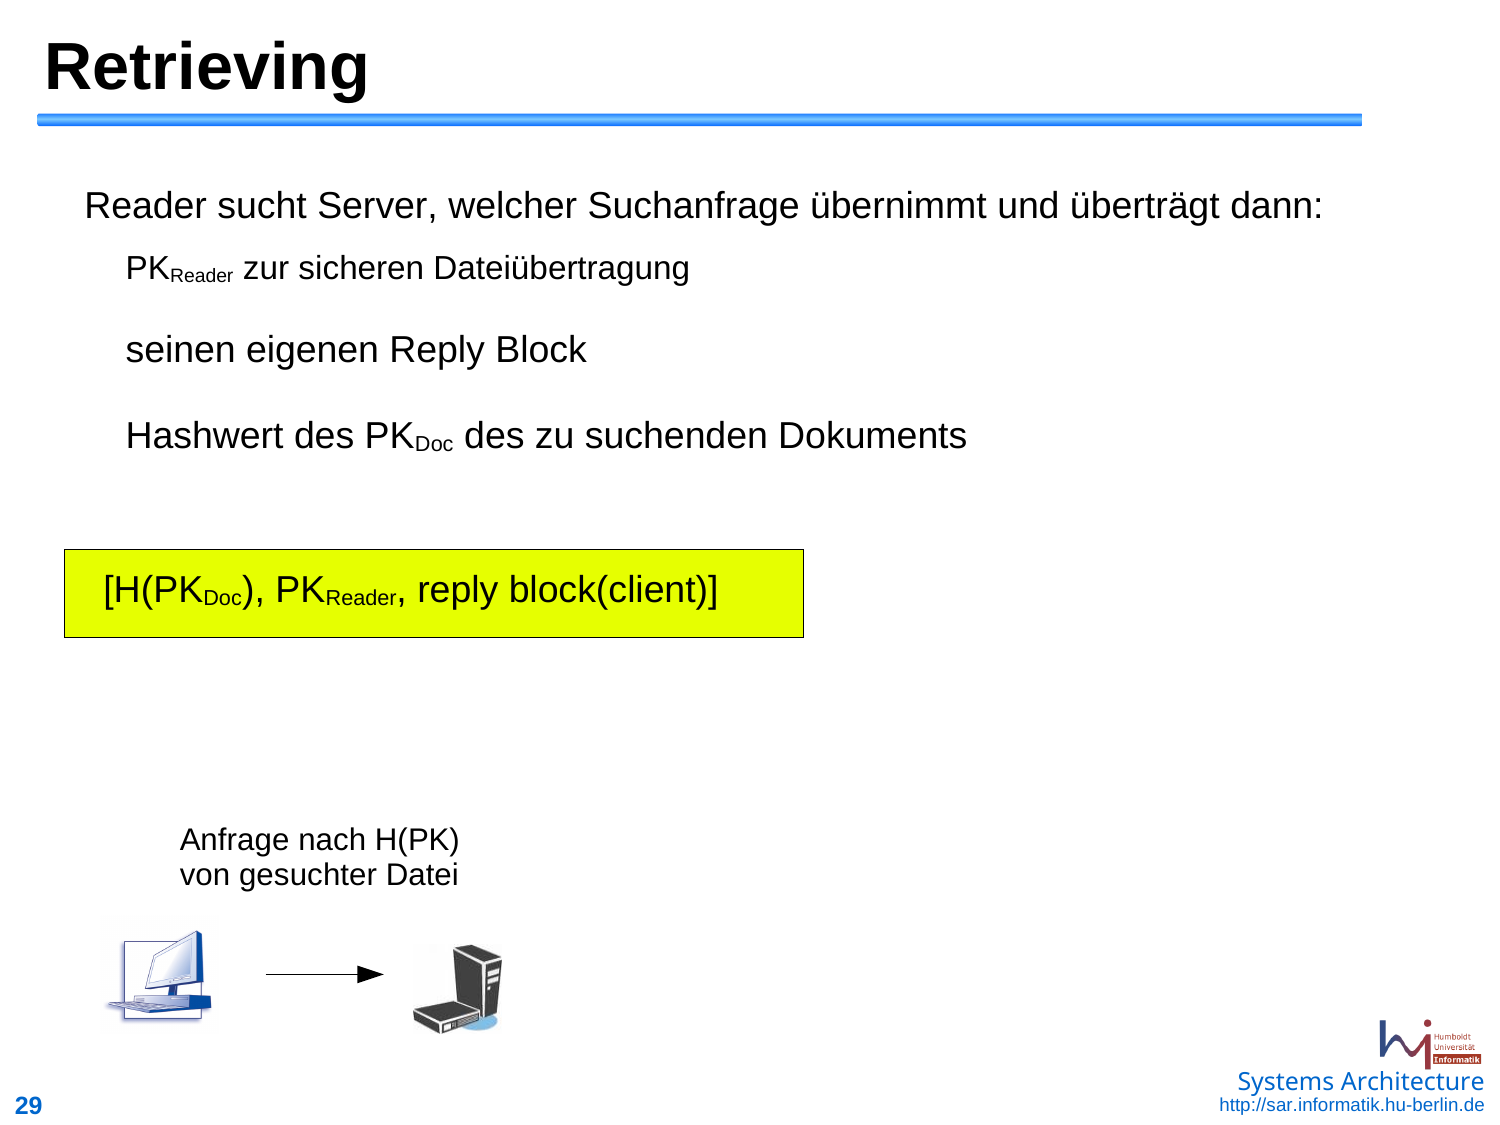

# Retrieving
 Reader sucht Server, welcher Suchanfrage übernimmt und überträgt dann:
 PKReader zur sicheren Dateiübertragung
 seinen eigenen Reply Block
 Hashwert des PKDoc des zu suchenden Dokuments
[H(PKDoc), PKReader, reply block(client)]
Anfrage nach H(PK)
von gesuchter Datei